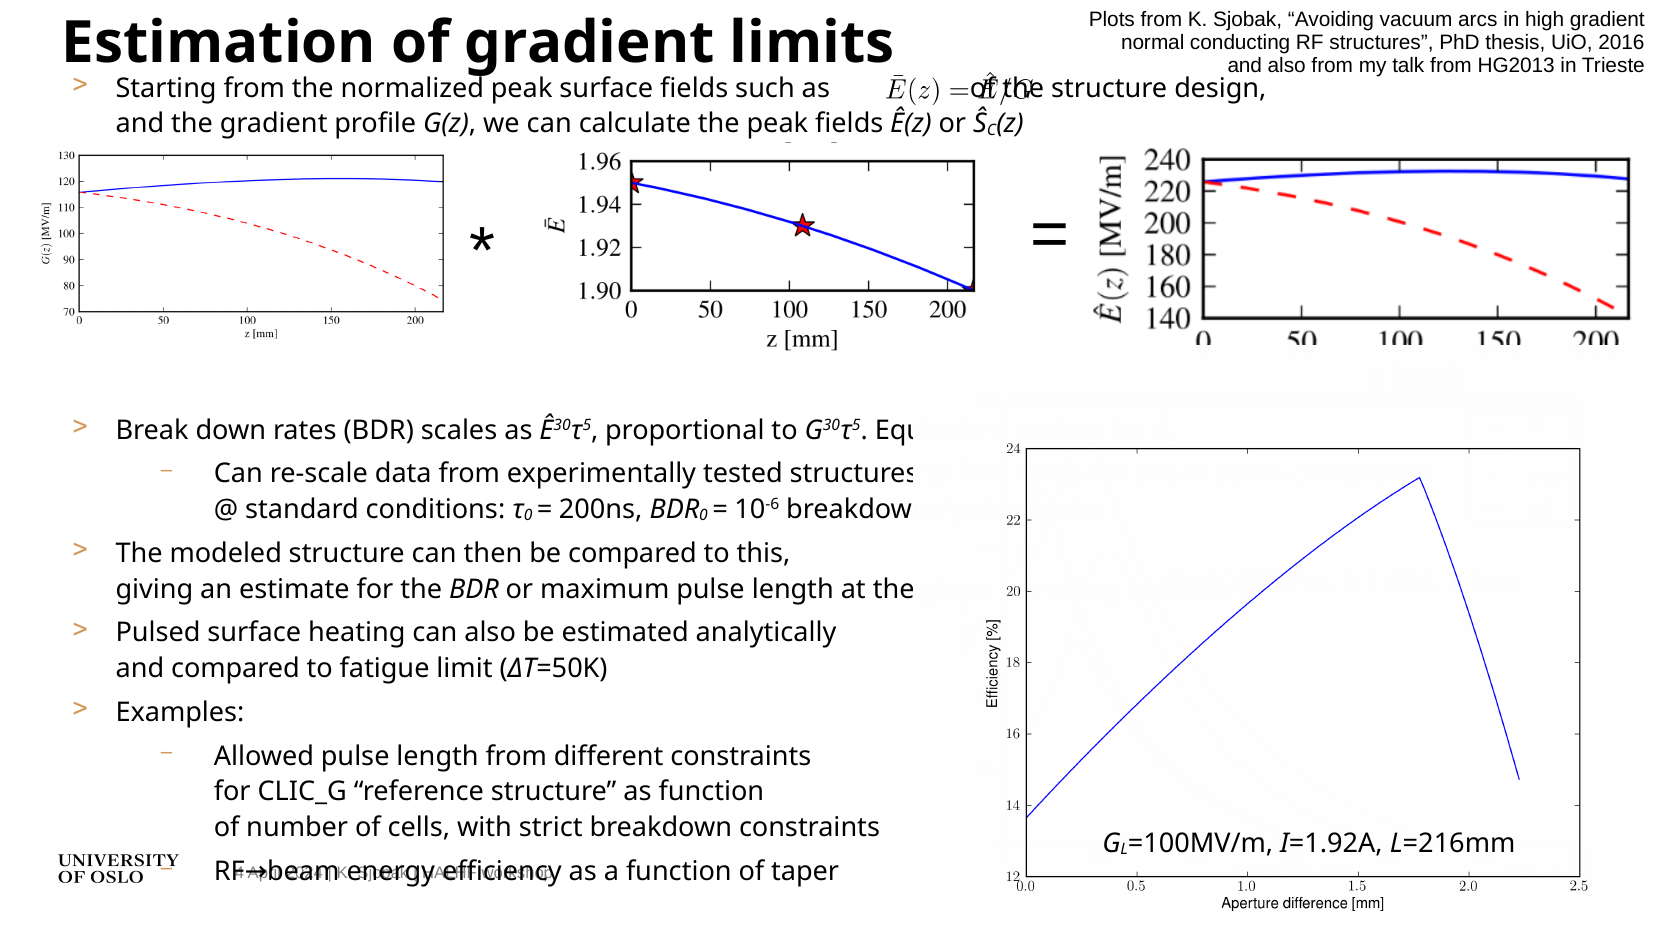

Plots from K. Sjobak, “Avoiding vacuum arcs in high gradient
normal conducting RF structures”, PhD thesis, UiO, 2016
and also from my talk from HG2013 in Trieste
Estimation of gradient limits
Starting from the normalized peak surface fields such as of the structure design,
and the gradient profile G(z), we can calculate the peak fields Ê(z) or ŜC(z)
Break down rates (BDR) scales as Ê30τ5, proportional to G30τ5. Equivalent scaling for Ŝc
Can re-scale data from experimentally tested structures to find limits for break down constraints
@ standard conditions: τ0 = 200ns, BDR0 = 10-6 breakdowns/pulse/meter
The modeled structure can then be compared to this,
giving an estimate for the BDR or maximum pulse length at the given operating conditions.
Pulsed surface heating can also be estimated analytically
and compared to fatigue limit (ΔT=50K)
Examples:
Allowed pulse length from different constraints
for CLIC_G “reference structure” as function
of number of cells, with strict breakdown constraints
RF→beam energy efficiency as a function of taper
=
*
GL=100MV/m, I=1.92A, L free
GL=100MV/m, I=1.92A, L=216mm
5
4 April 2024 | K. Sjobak | HALHF workshop